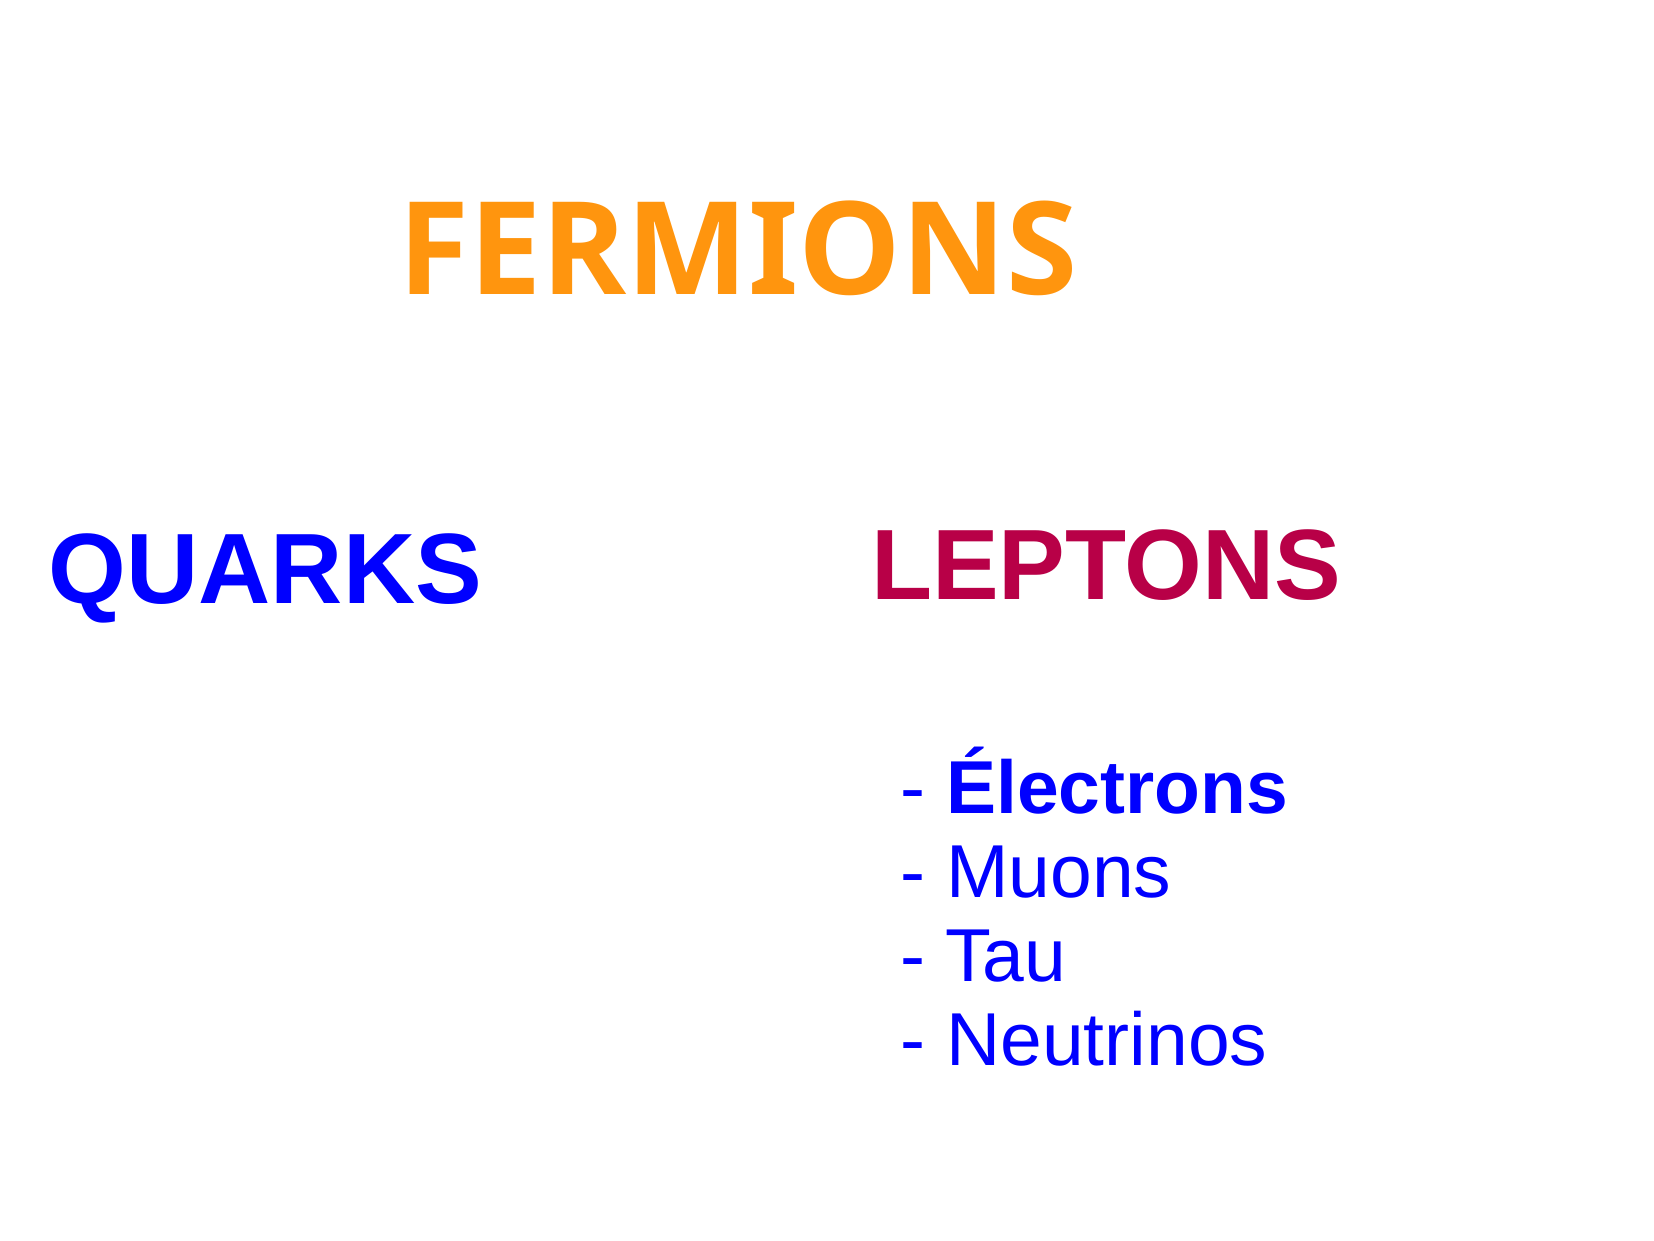

FERMIONS
LEPTONS
QUARKS
- Électrons
- Muons
- Tau
- Neutrinos